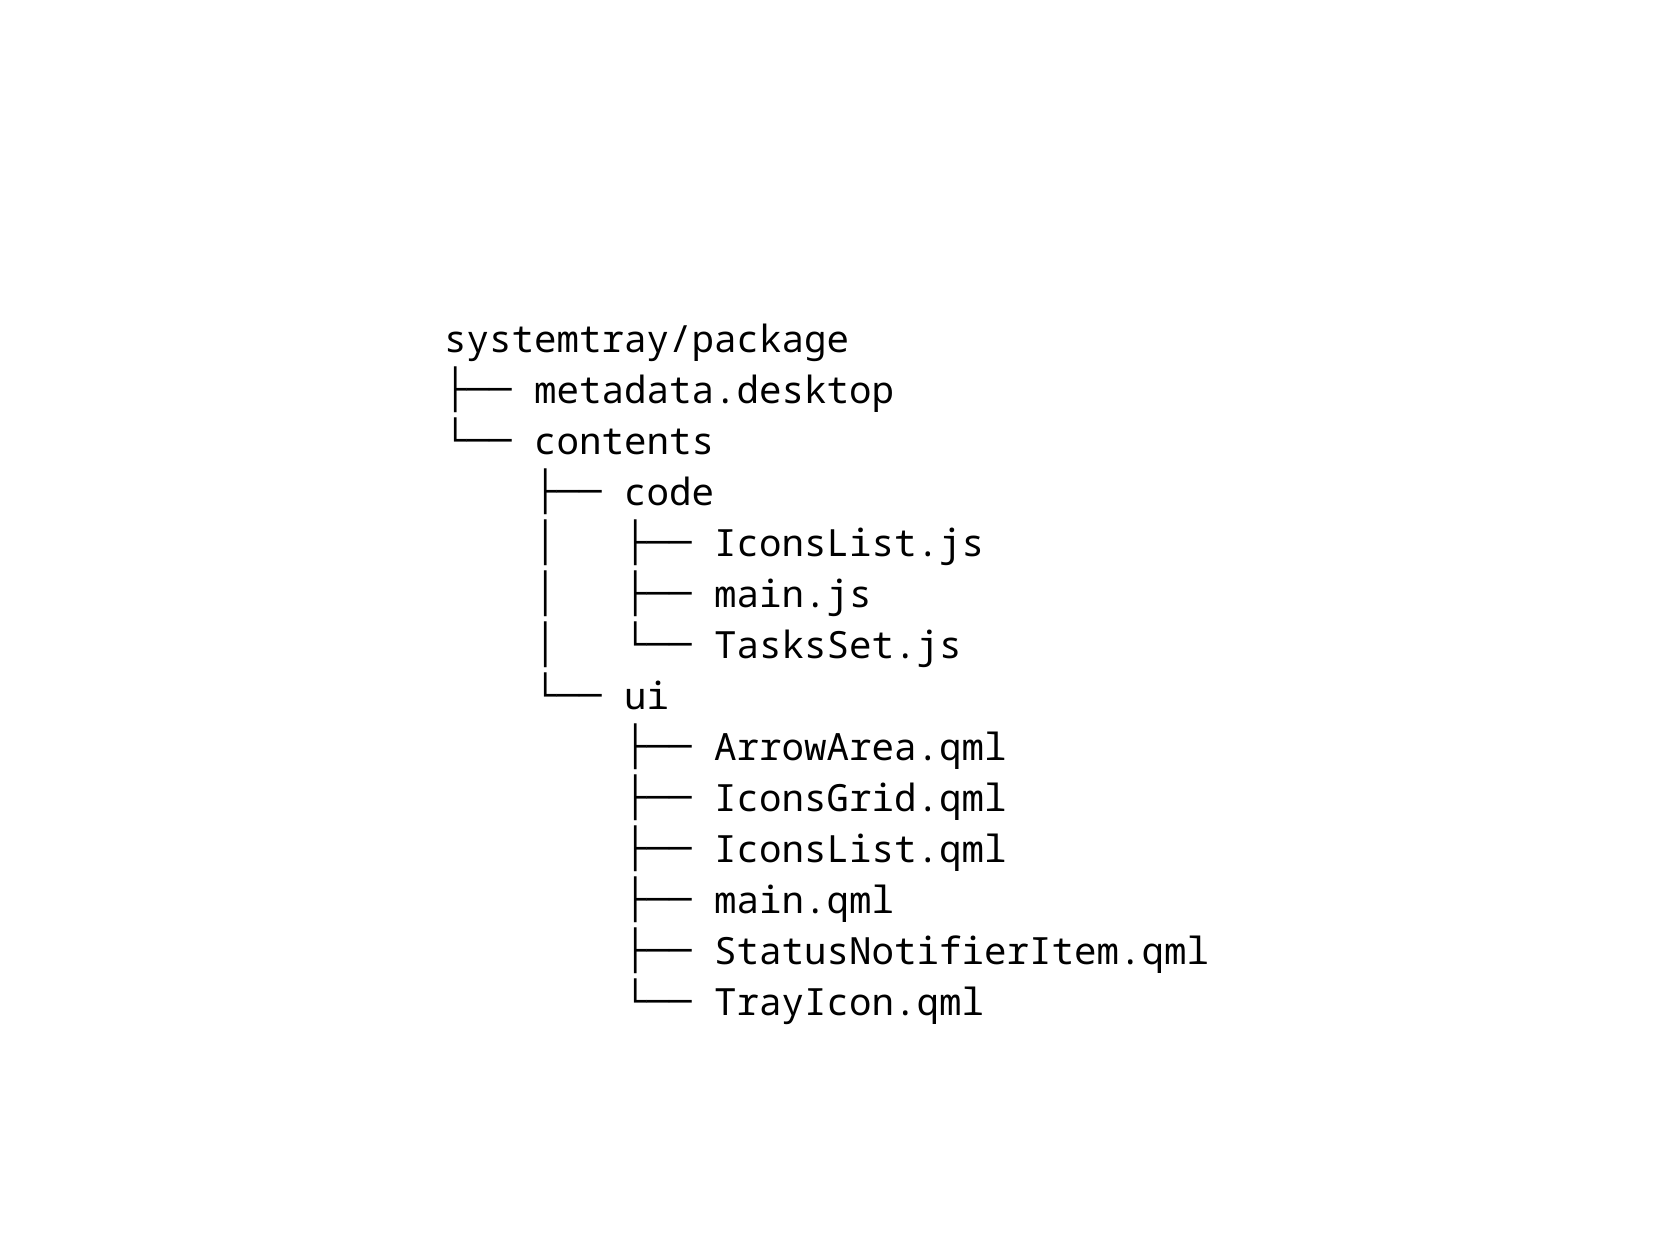

systemtray/package
├── metadata.desktop
└── contents
 ├── code
 │   ├── IconsList.js
 │   ├── main.js
 │   └── TasksSet.js
 └── ui
 ├── ArrowArea.qml
 ├── IconsGrid.qml
 ├── IconsList.qml
 ├── main.qml
 ├── StatusNotifierItem.qml
 └── TrayIcon.qml